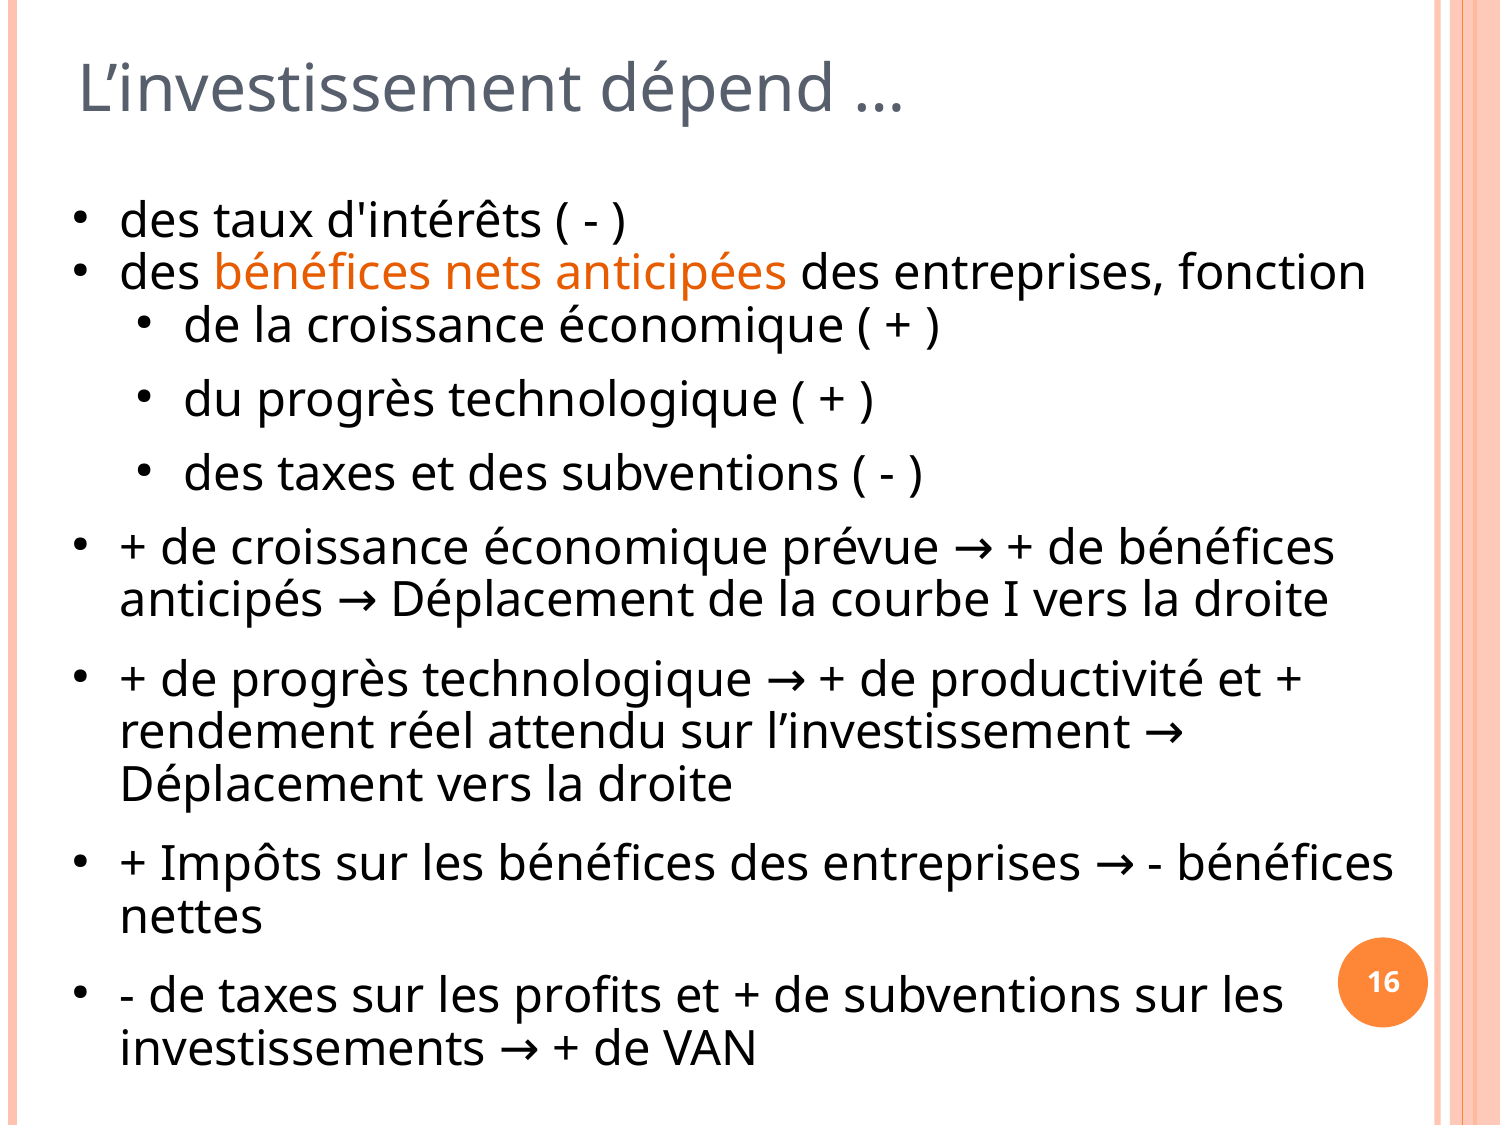

# L’investissement dépend …
des taux d'intérêts ( - )
des bénéfices nets anticipées des entreprises, fonction
de la croissance économique ( + )
du progrès technologique ( + )
des taxes et des subventions ( - )
+ de croissance économique prévue → + de bénéfices anticipés → Déplacement de la courbe I vers la droite
+ de progrès technologique → + de productivité et + rendement réel attendu sur l’investissement → Déplacement vers la droite
+ Impôts sur les bénéfices des entreprises → - bénéfices nettes
- de taxes sur les profits et + de subventions sur les investissements → + de VAN